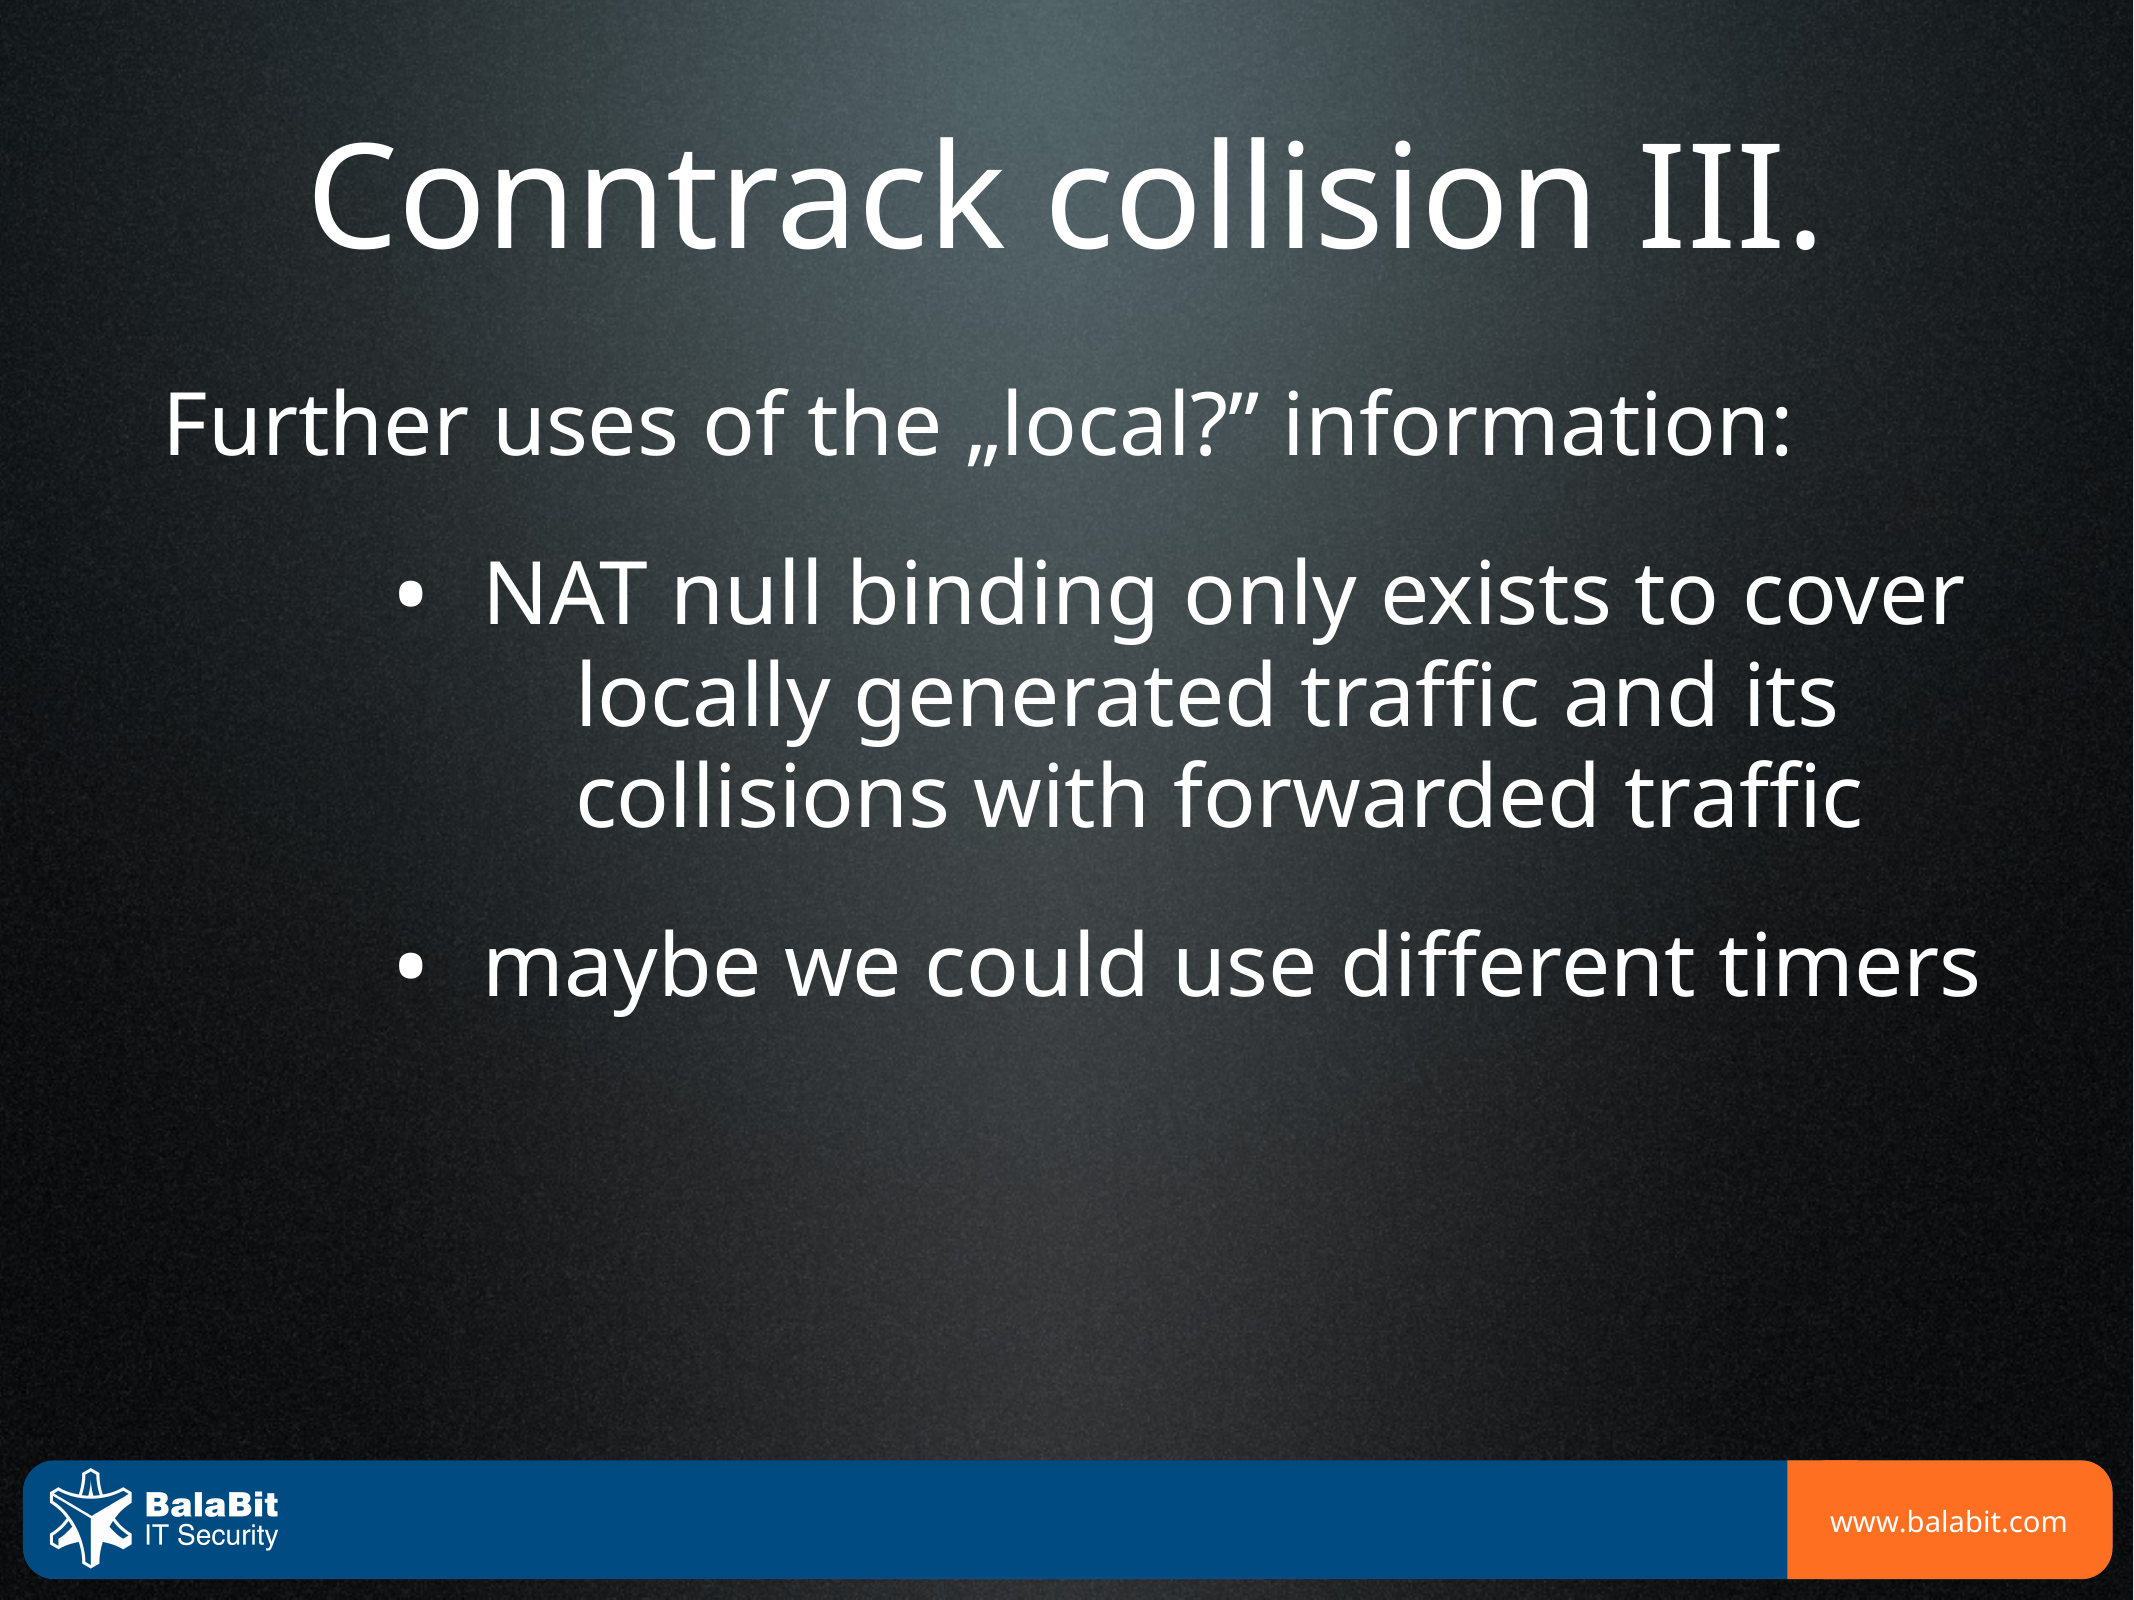

# Conntrack collision III.
Further uses of the „local?” information:
NAT null binding only exists to cover locally generated traffic and its collisions with forwarded traffic
maybe we could use different timers